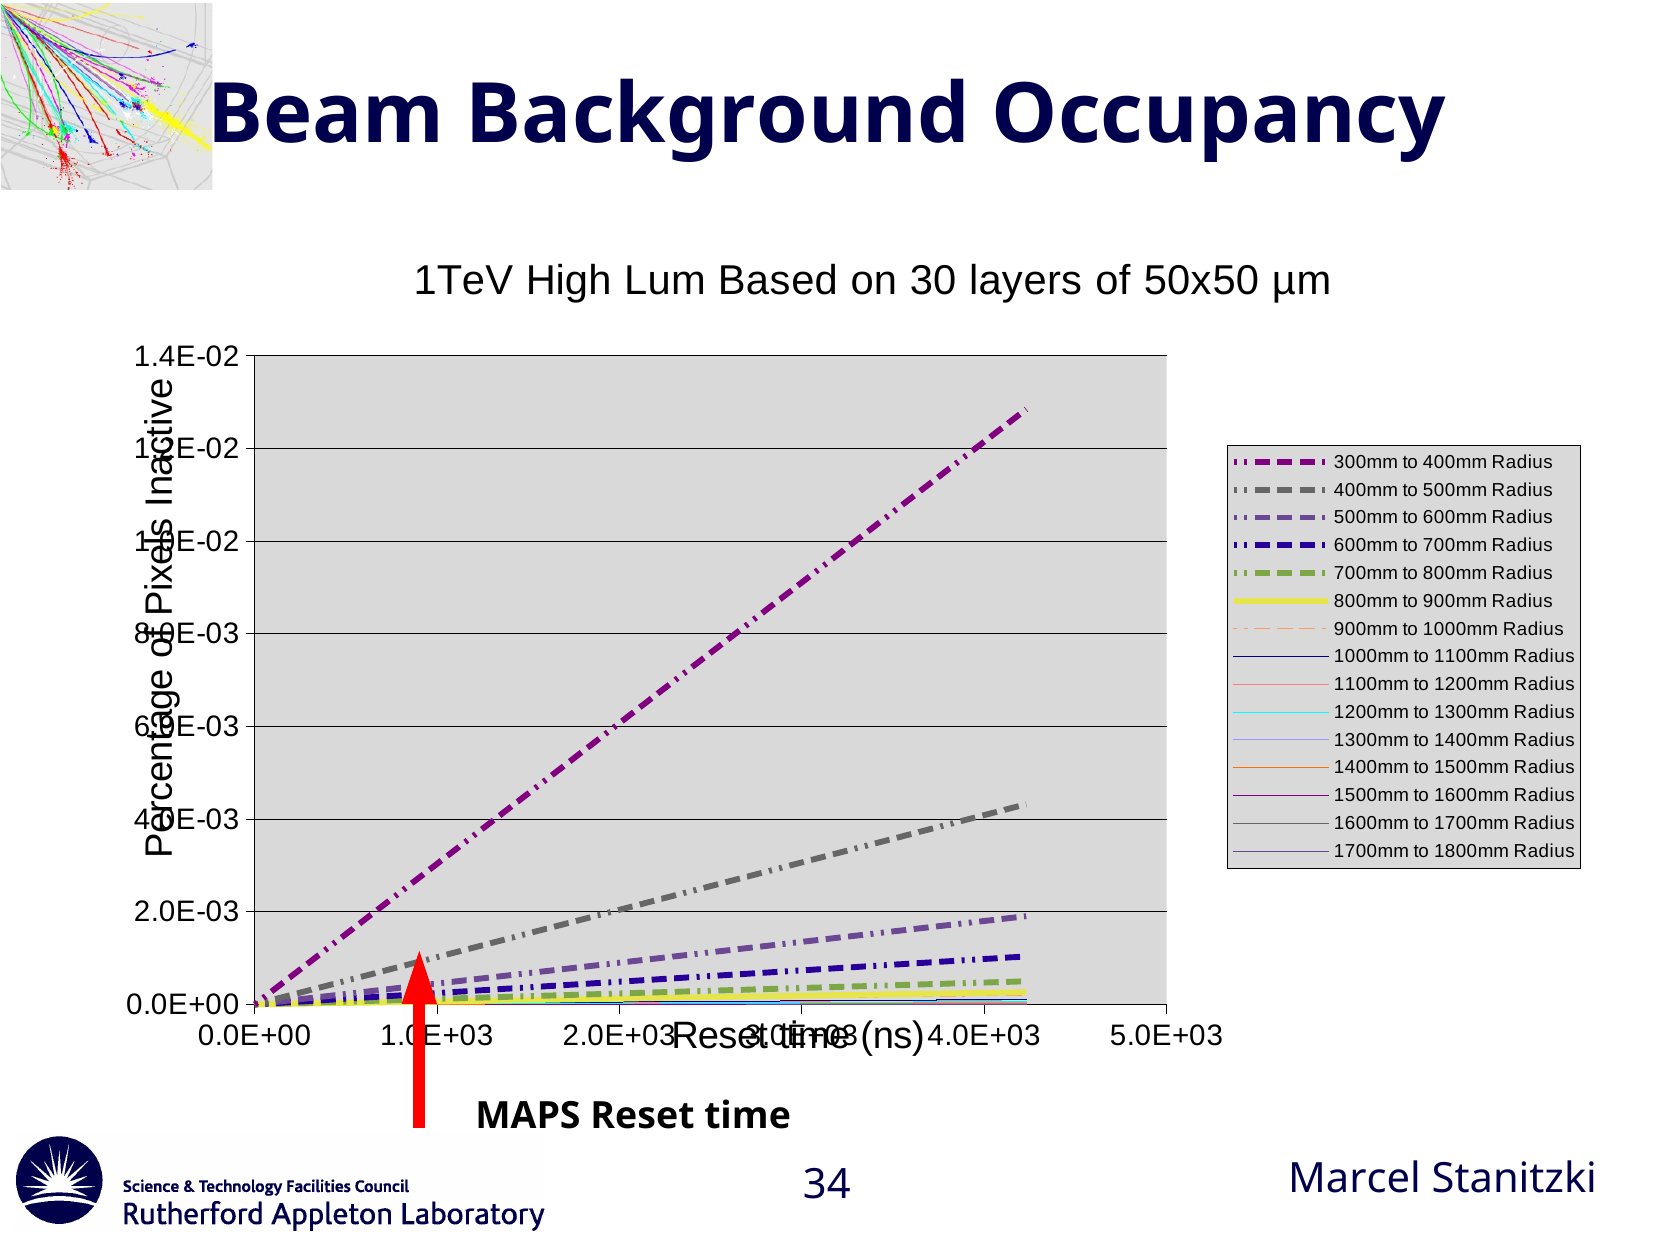

# Beam Background Occupancy
### Chart: 1TeV High Lum Based on 30 layers of 50x50 µm
| Category | 300mm to 400mm Radius | 400mm to 500mm Radius | 500mm to 600mm Radius | 600mm to 700mm Radius | 700mm to 800mm Radius | 800mm to 900mm Radius | 900mm to 1000mm Radius | 1000mm to 1100mm Radius | 1100mm to 1200mm Radius | 1200mm to 1300mm Radius | 1300mm to 1400mm Radius | 1400mm to 1500mm Radius | 1500mm to 1600mm Radius | 1600mm to 1700mm Radius | 1700mm to 1800mm Radius |
|---|---|---|---|---|---|---|---|---|---|---|---|---|---|---|---|
MAPS Reset time